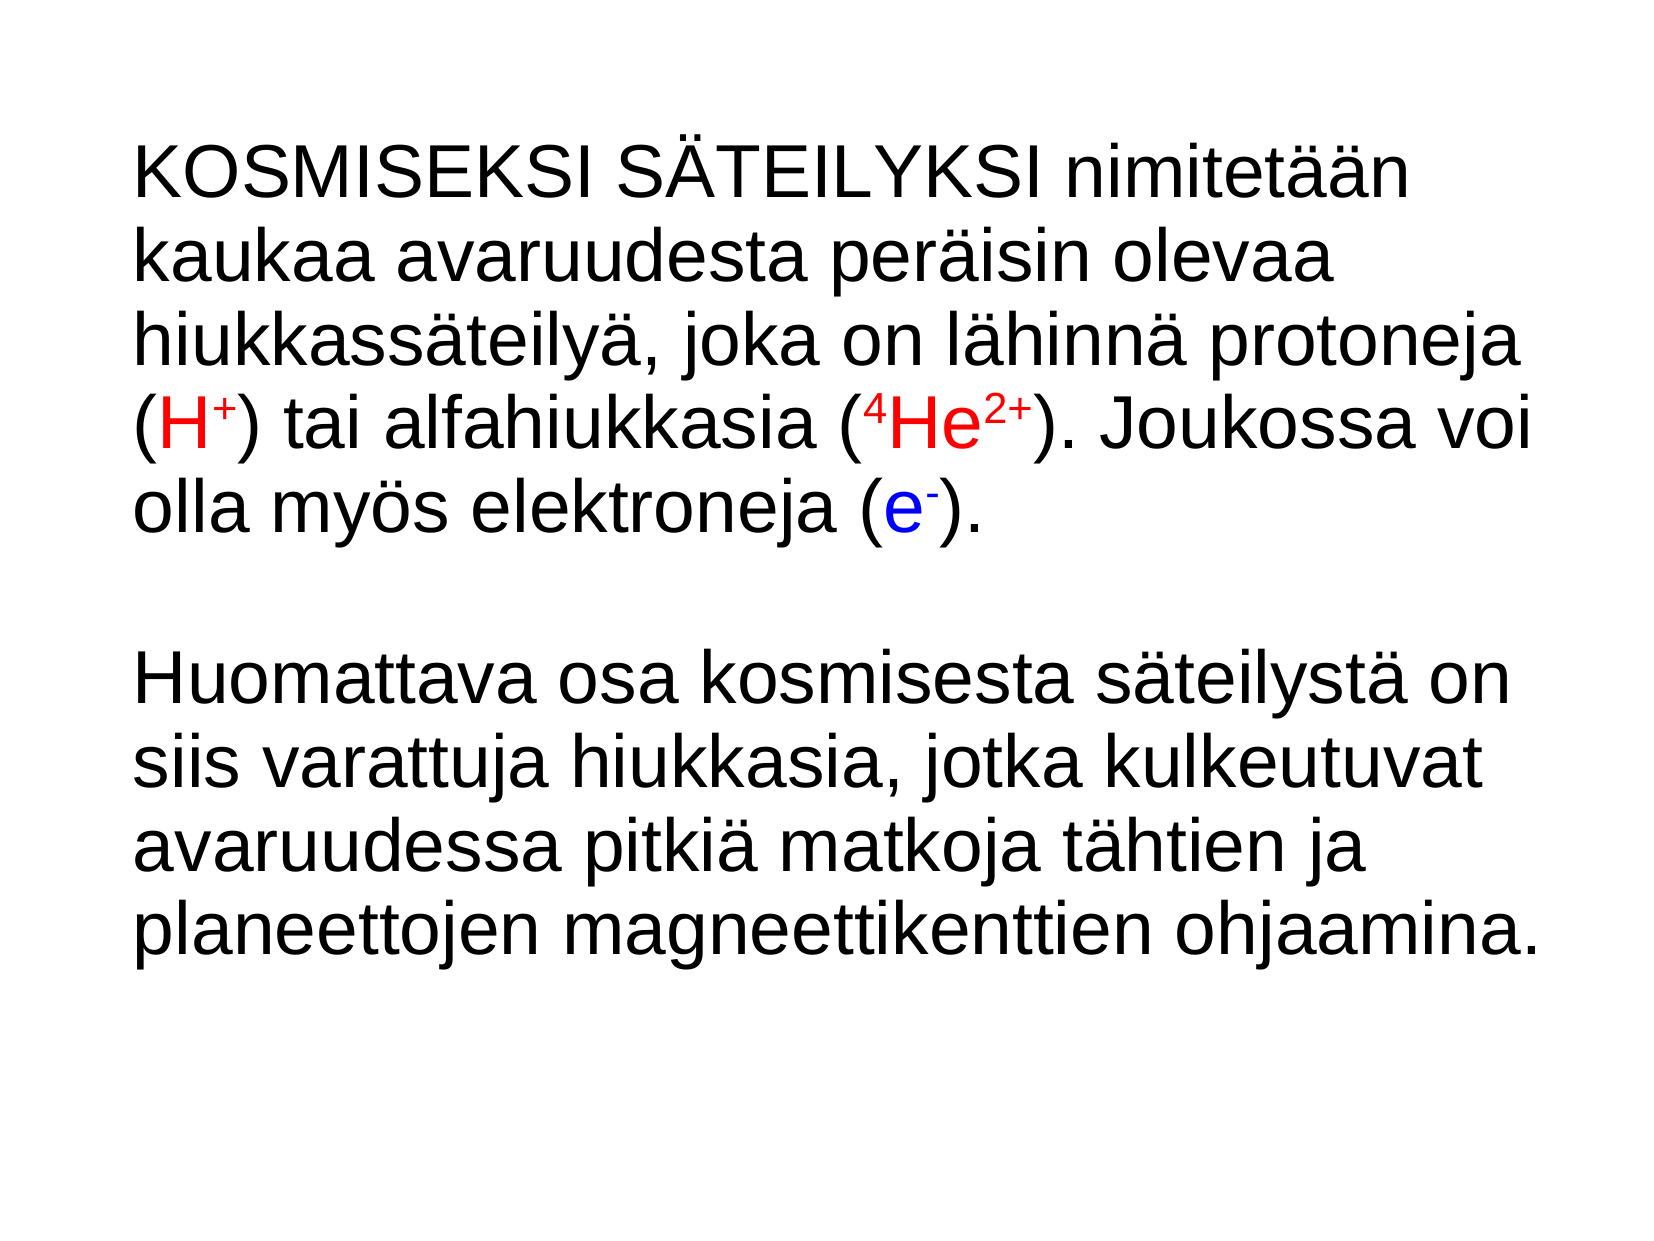

KOSMISEKSI SÄTEILYKSI nimitetään
kaukaa avaruudesta peräisin olevaa
hiukkassäteilyä, joka on lähinnä protoneja
(H+) tai alfahiukkasia (4He2+). Joukossa voi
olla myös elektroneja (e-).
Huomattava osa kosmisesta säteilystä on
siis varattuja hiukkasia, jotka kulkeutuvat
avaruudessa pitkiä matkoja tähtien ja
planeettojen magneettikenttien ohjaamina.